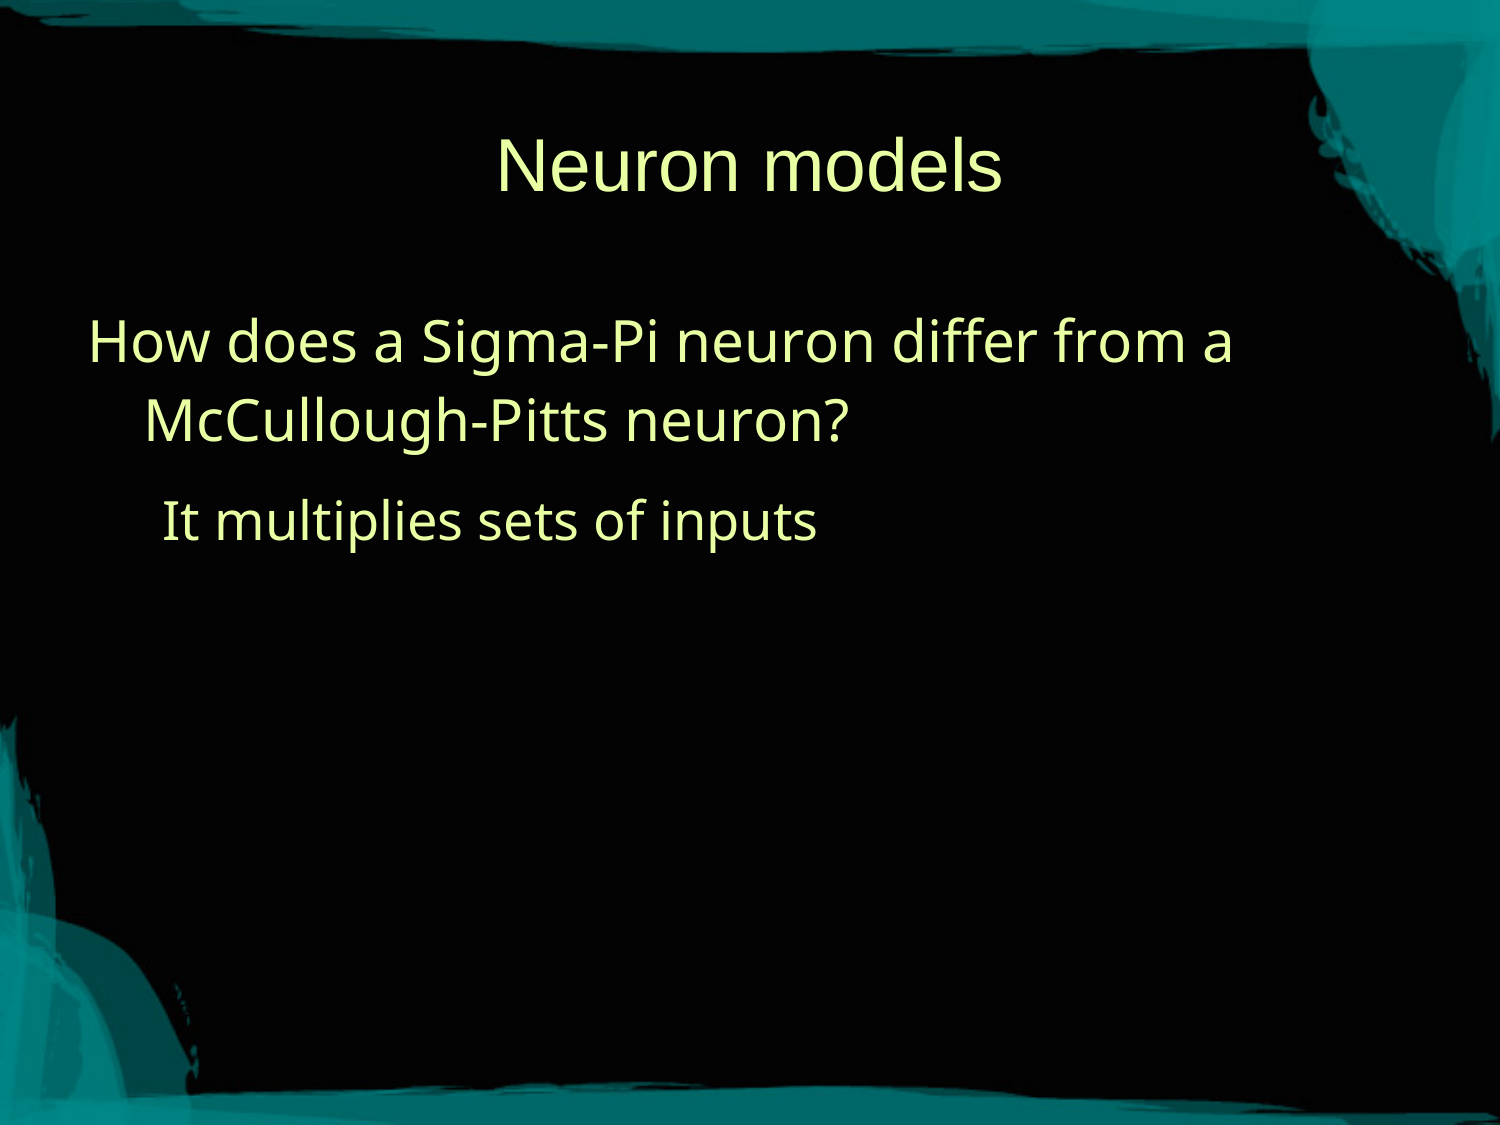

# Neuron models
How does a Sigma-Pi neuron differ from a McCullough-Pitts neuron?
It multiplies sets of inputs